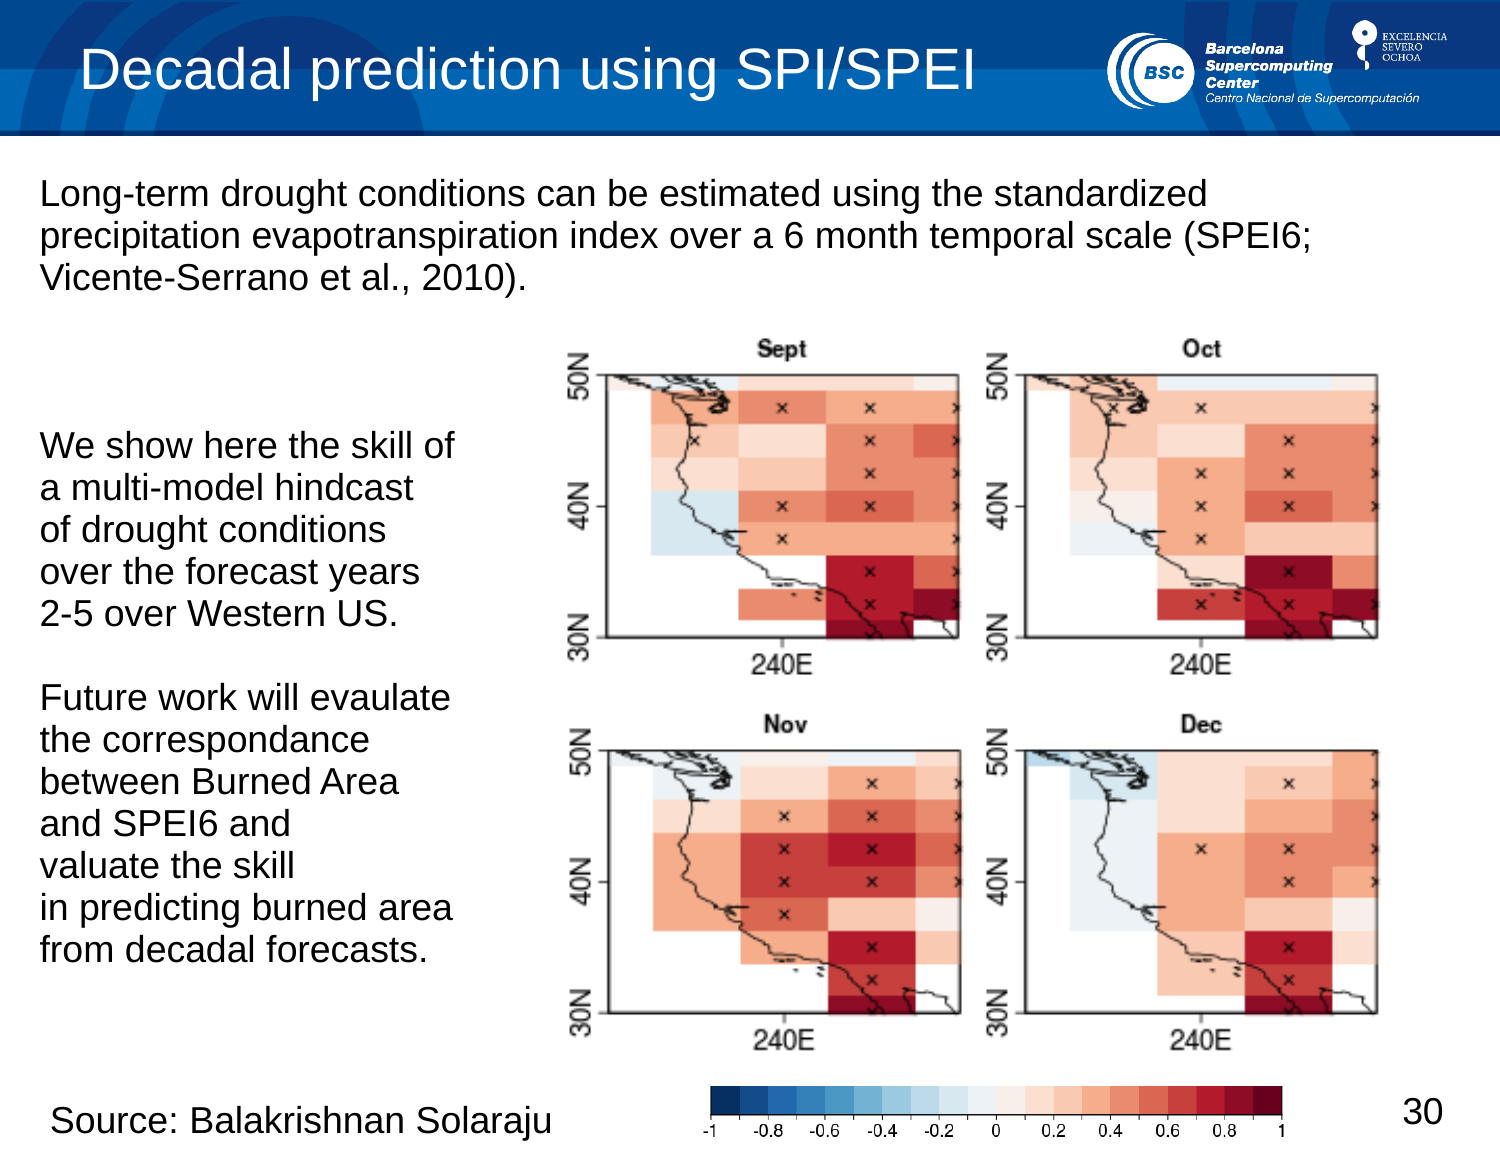

# Decadal prediction using SPI/SPEI
Long-term drought conditions can be estimated using the standardized
precipitation evapotranspiration index over a 6 month temporal scale (SPEI6; Vicente-Serrano et al., 2010).
We show here the skill of
a multi-model hindcast
of drought conditions
over the forecast years
2-5 over Western US.
Future work will evaulate
the correspondance
between Burned Area
and SPEI6 and
valuate the skill
in predicting burned area
from decadal forecasts.
Source: Balakrishnan Solaraju